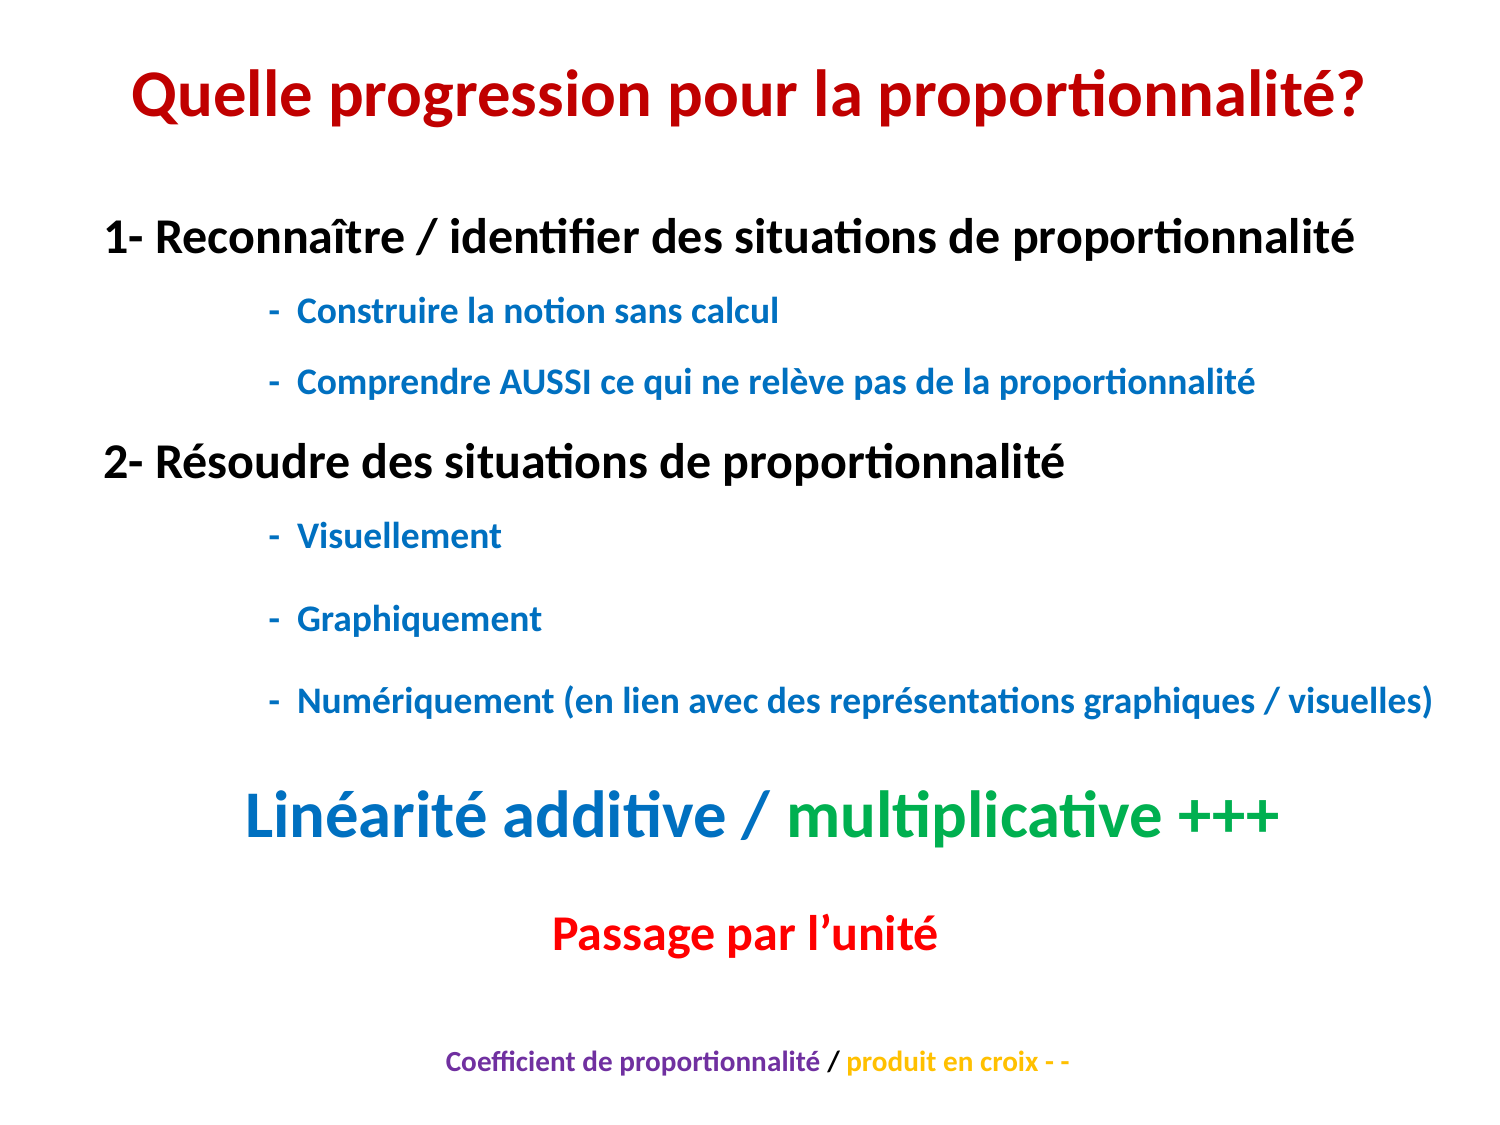

Quelle progression pour la proportionnalité?
1- Reconnaître / identifier des situations de proportionnalité
- Construire la notion sans calcul
- Comprendre AUSSI ce qui ne relève pas de la proportionnalité
2- Résoudre des situations de proportionnalité
- Visuellement
- Graphiquement
- Numériquement (en lien avec des représentations graphiques / visuelles)
Linéarité additive / multiplicative +++
Passage par l’unité
Coefficient de proportionnalité / produit en croix - -